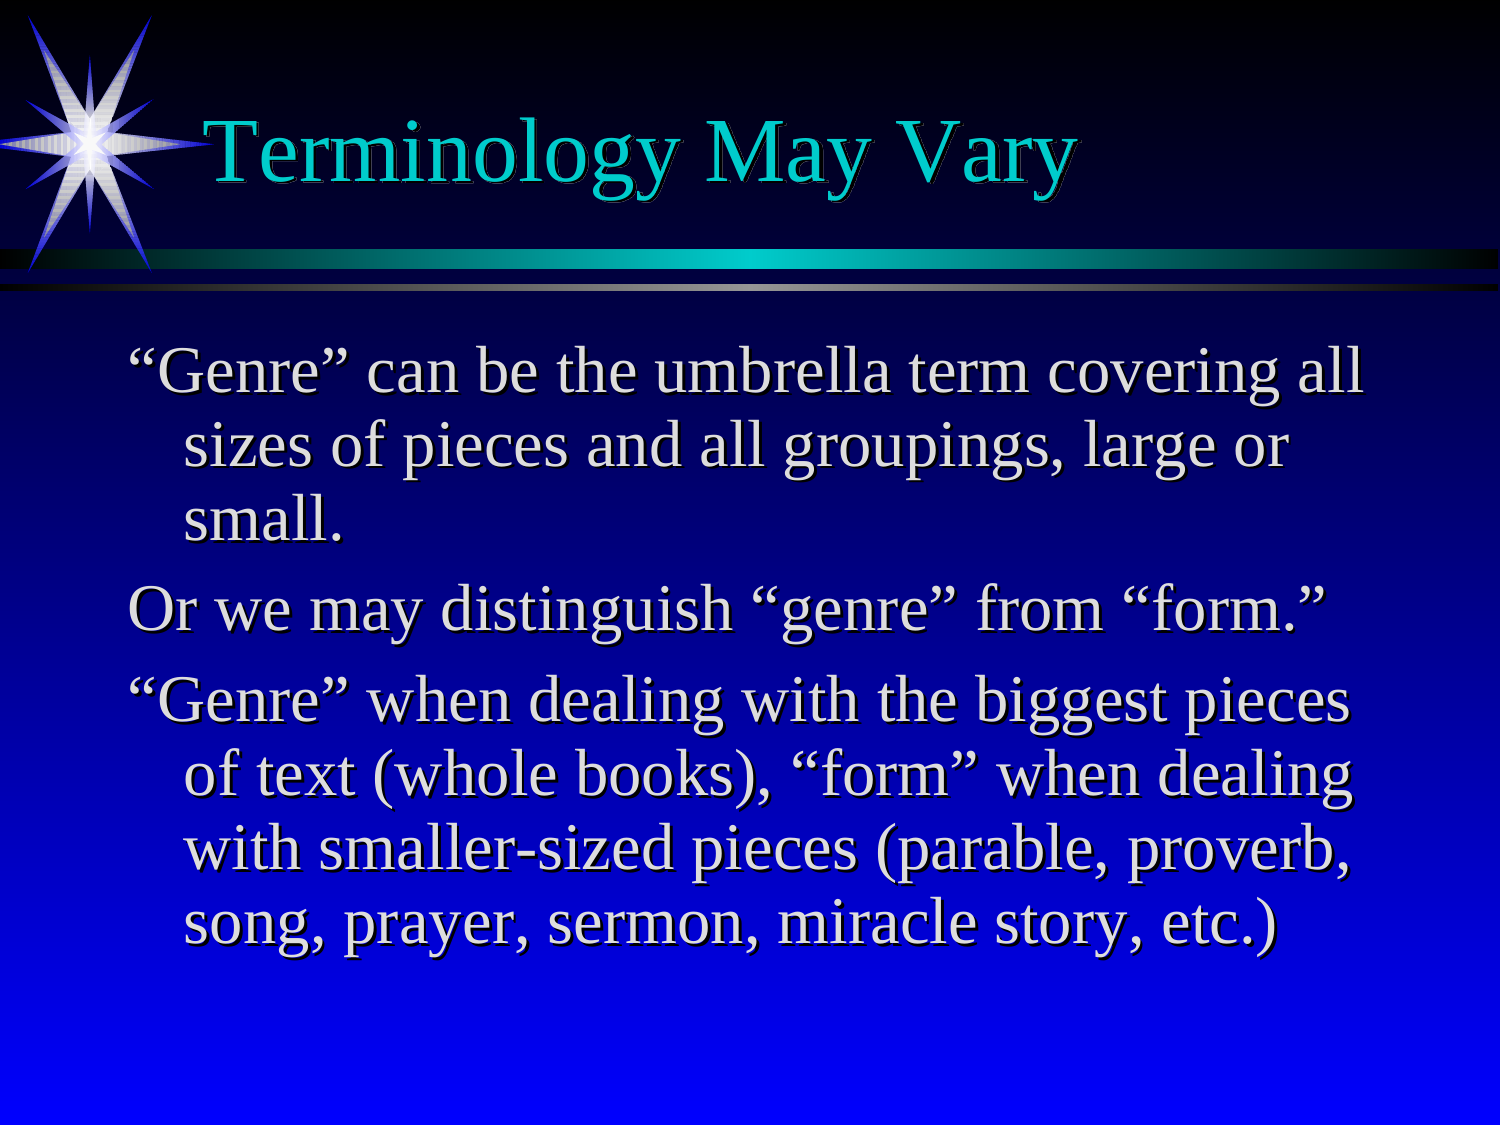

# Terminology May Vary
“Genre” can be the umbrella term covering all sizes of pieces and all groupings, large or small.
Or we may distinguish “genre” from “form.”
“Genre” when dealing with the biggest pieces of text (whole books), “form” when dealing with smaller-sized pieces (parable, proverb, song, prayer, sermon, miracle story, etc.)